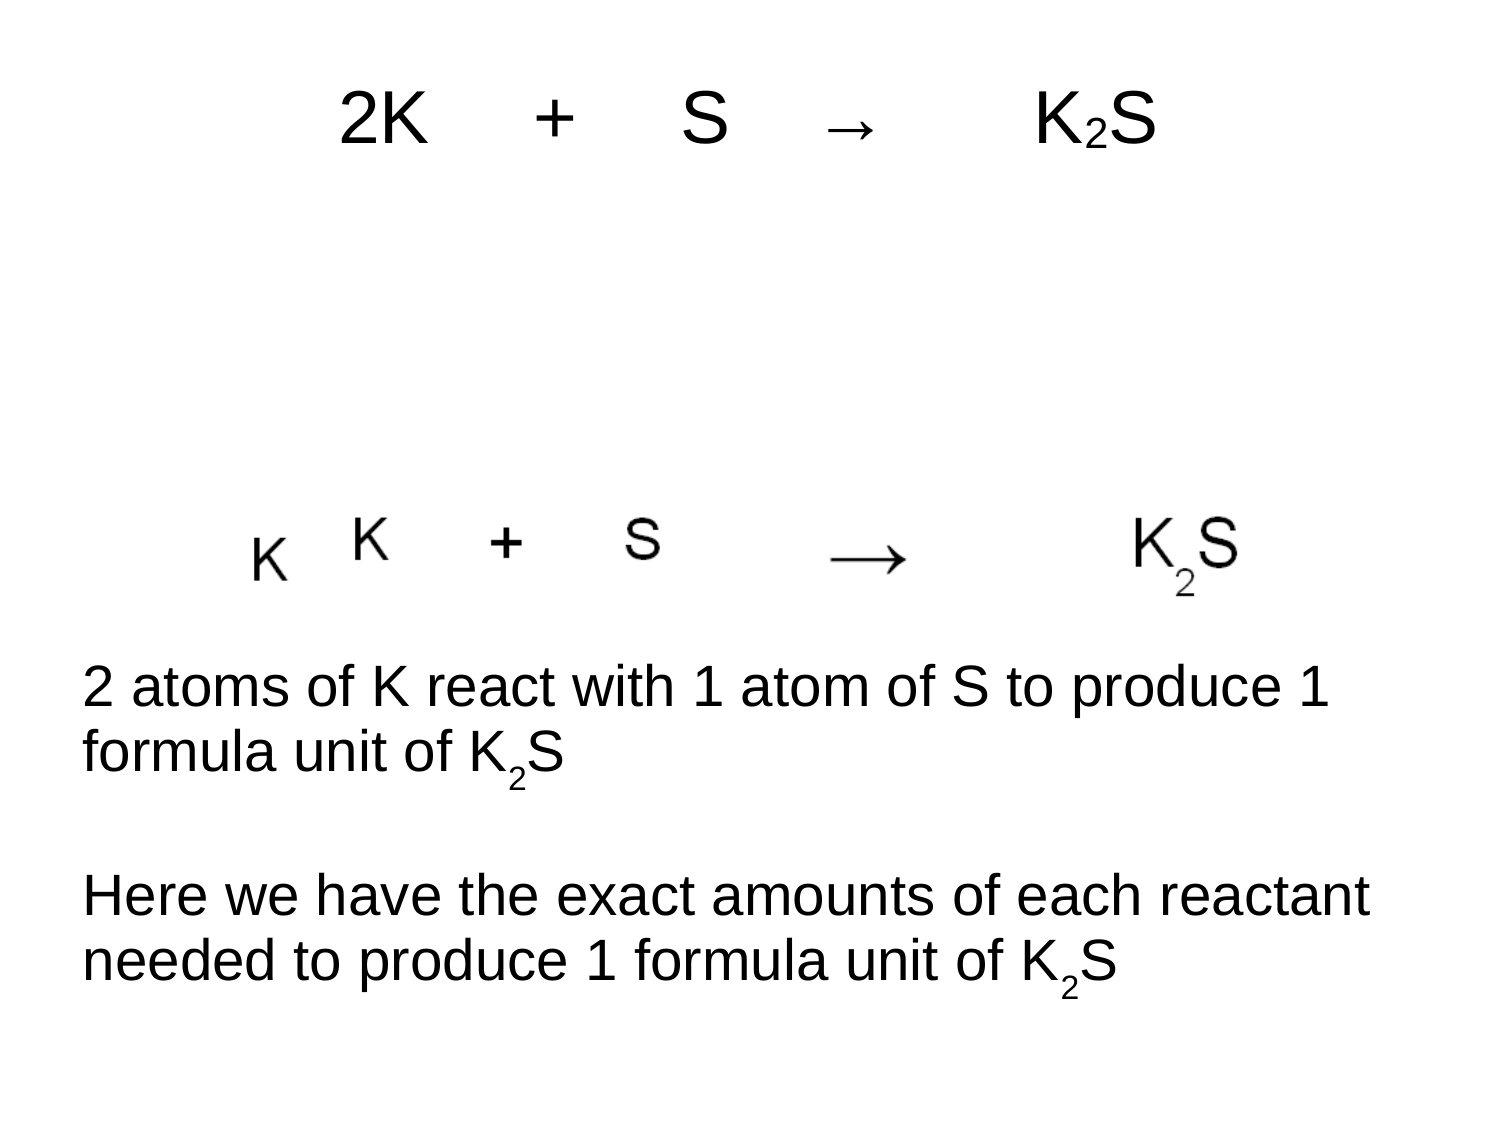

2K + S → K2S
2 atoms of K react with 1 atom of S to produce 1 formula unit of K2S
Here we have the exact amounts of each reactant needed to produce 1 formula unit of K2S